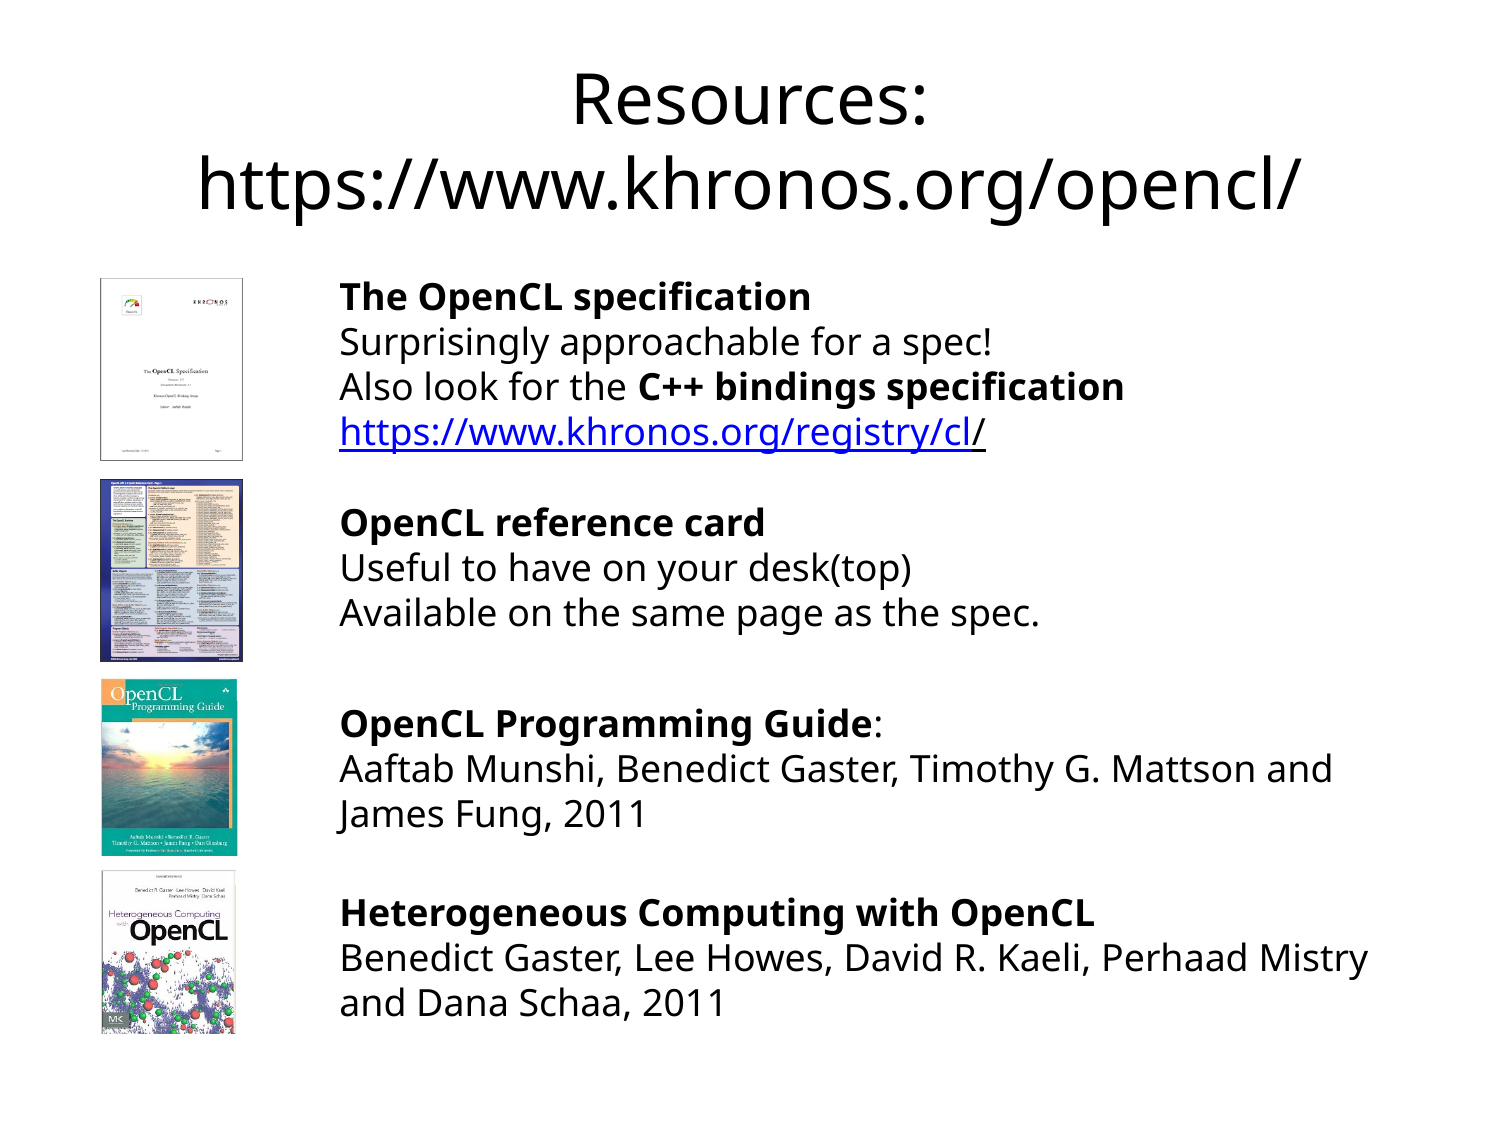

# Resources: https://www.khronos.org/opencl/
The OpenCL specification
Surprisingly approachable for a spec!
Also look for the C++ bindings specification
https://www.khronos.org/registry/cl/
OpenCL reference card
Useful to have on your desk(top)
Available on the same page as the spec.
OpenCL Programming Guide:
Aaftab Munshi, Benedict Gaster, Timothy G. Mattson and James Fung, 2011
Heterogeneous Computing with OpenCL
Benedict Gaster, Lee Howes, David R. Kaeli, Perhaad Mistry and Dana Schaa, 2011